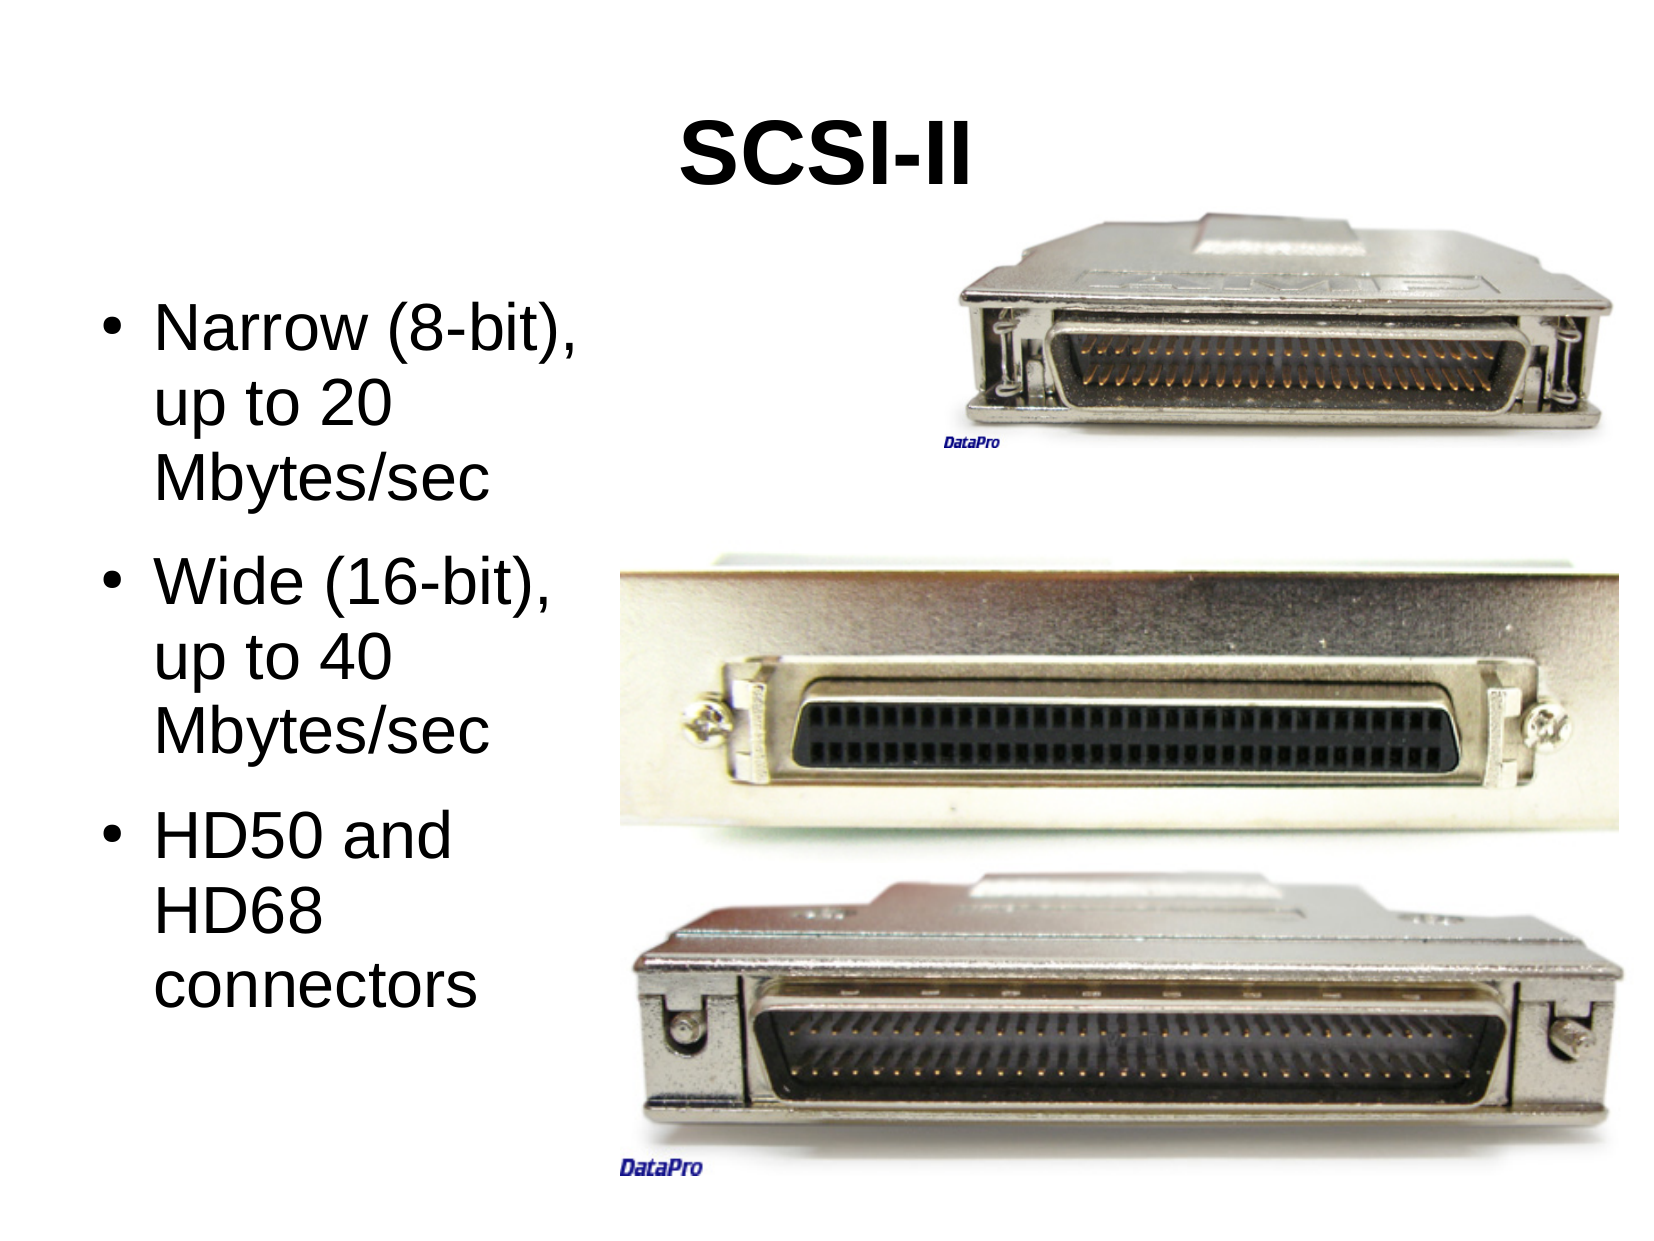

# SCSI-II
Narrow (8-bit), up to 20 Mbytes/sec
Wide (16-bit), up to 40 Mbytes/sec
HD50 and HD68 connectors